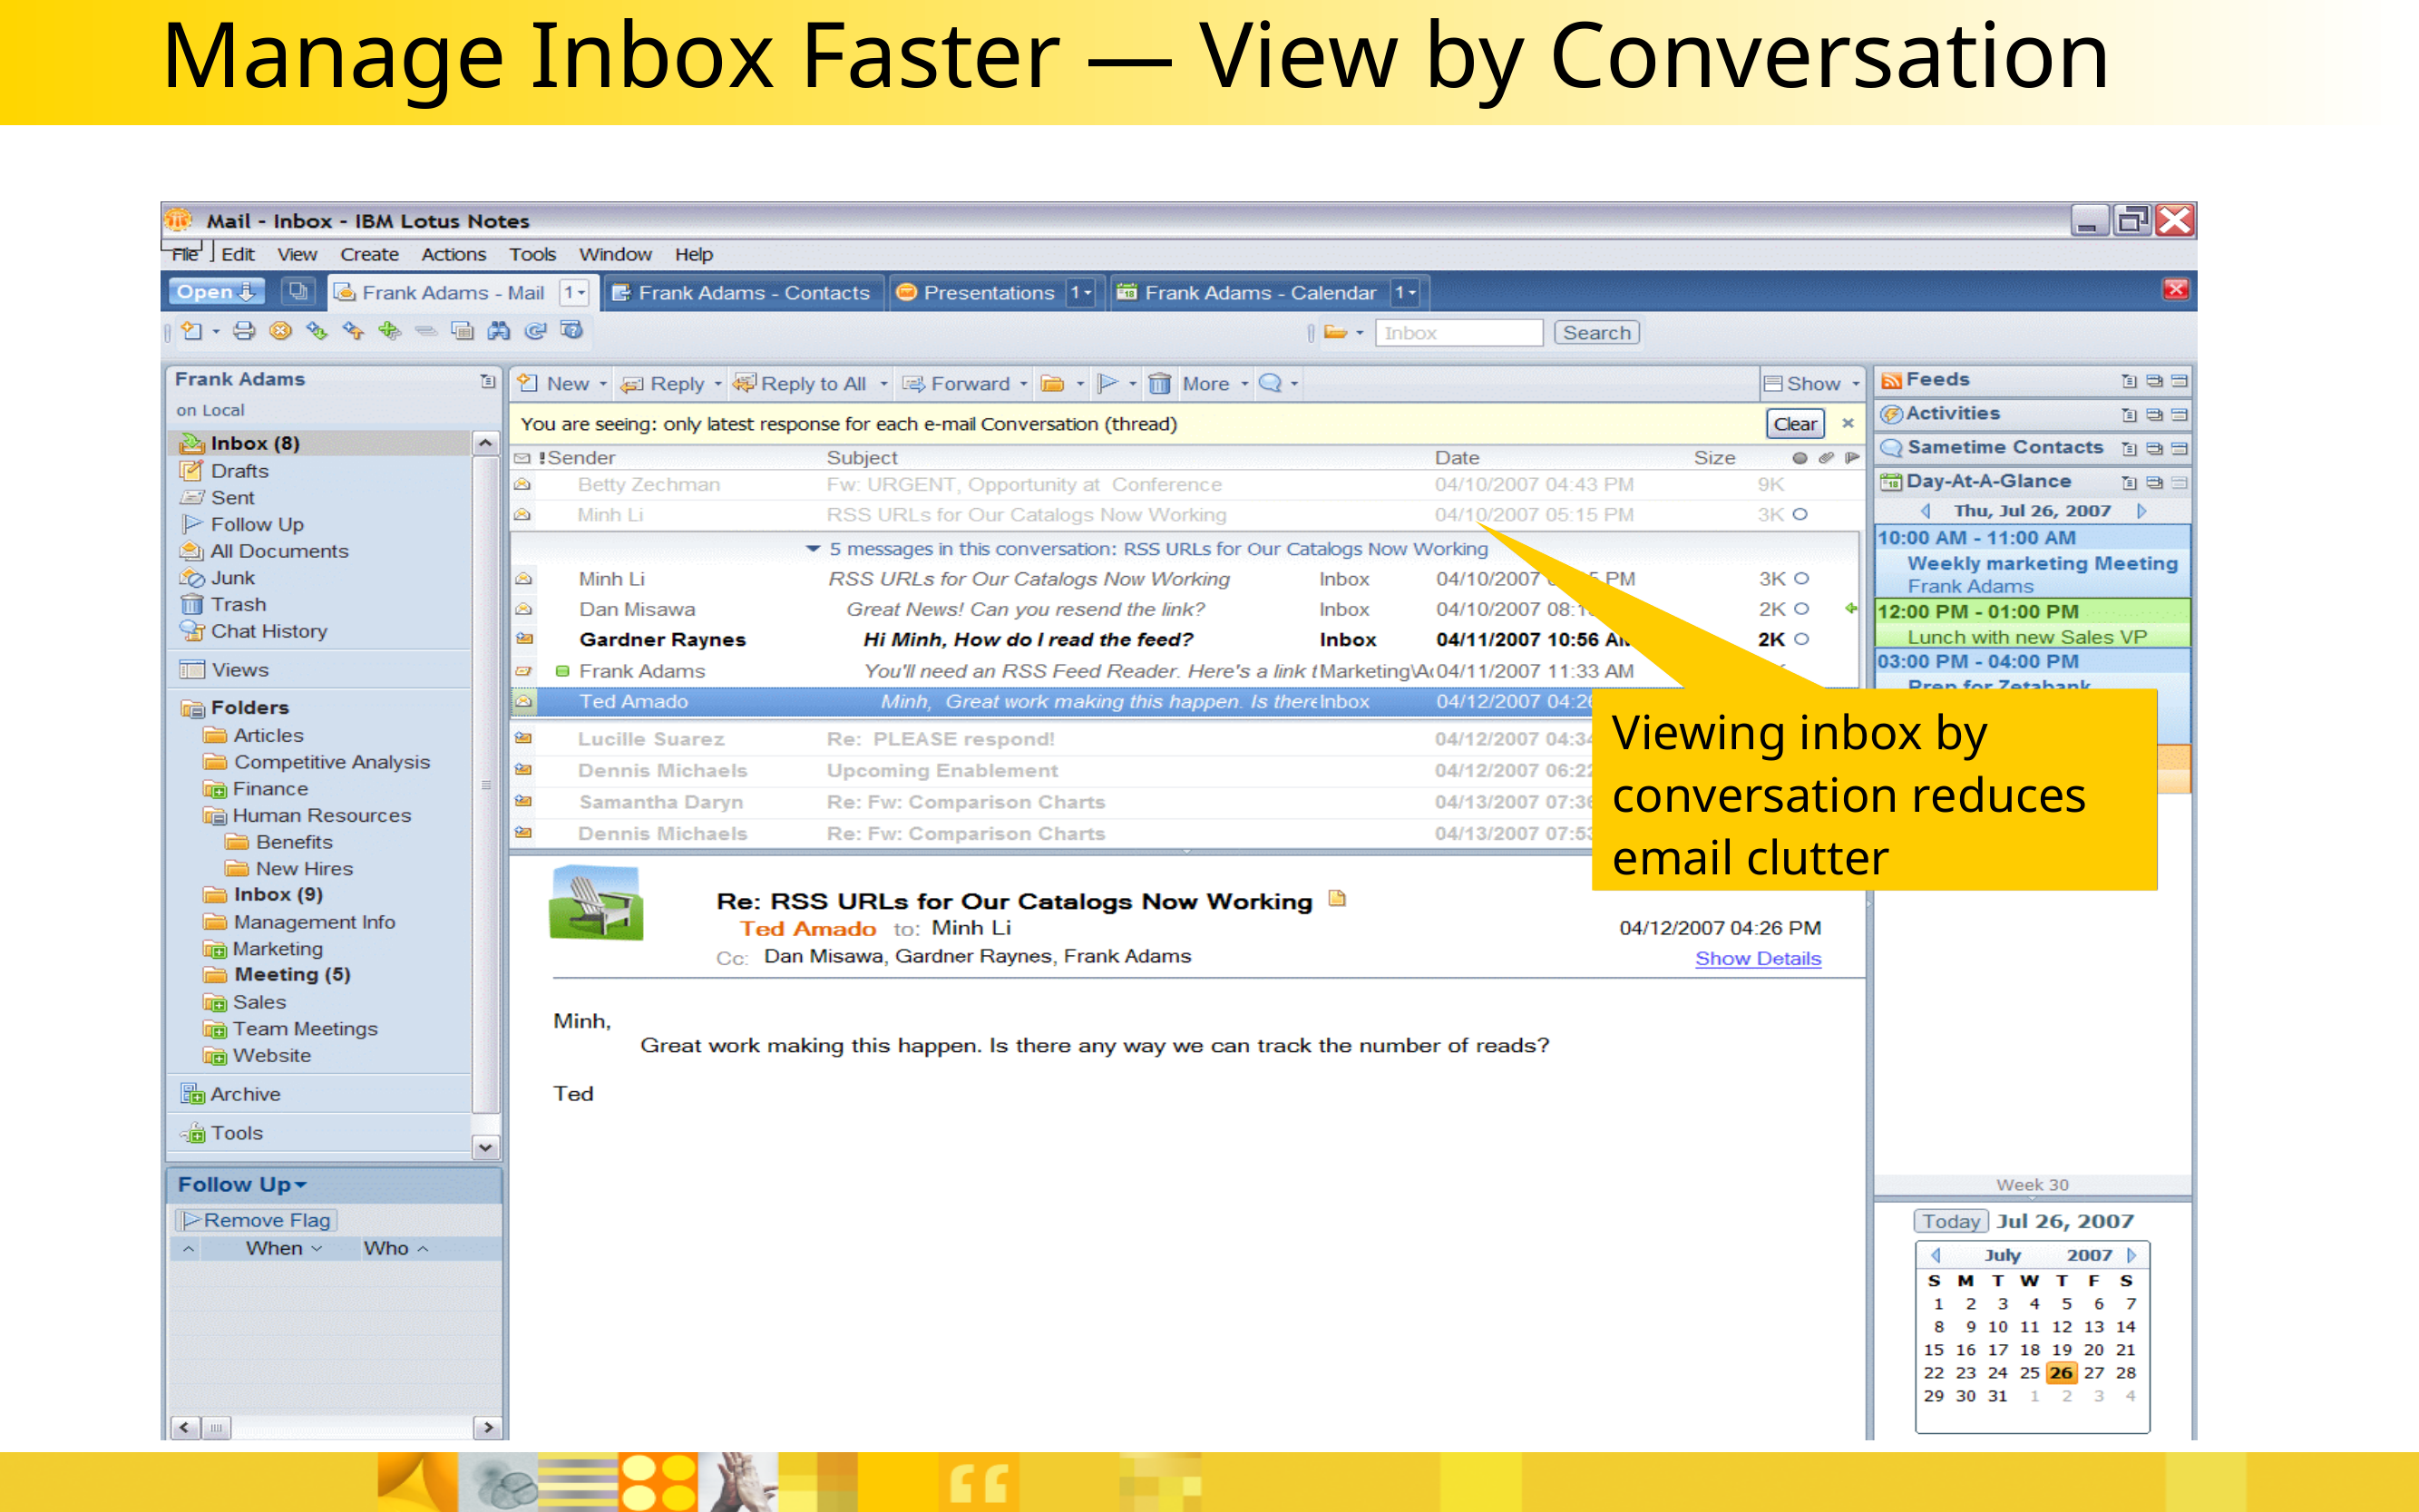

# Manage Inbox Faster — View by Conversation
Viewing inbox by conversation reduces email clutter